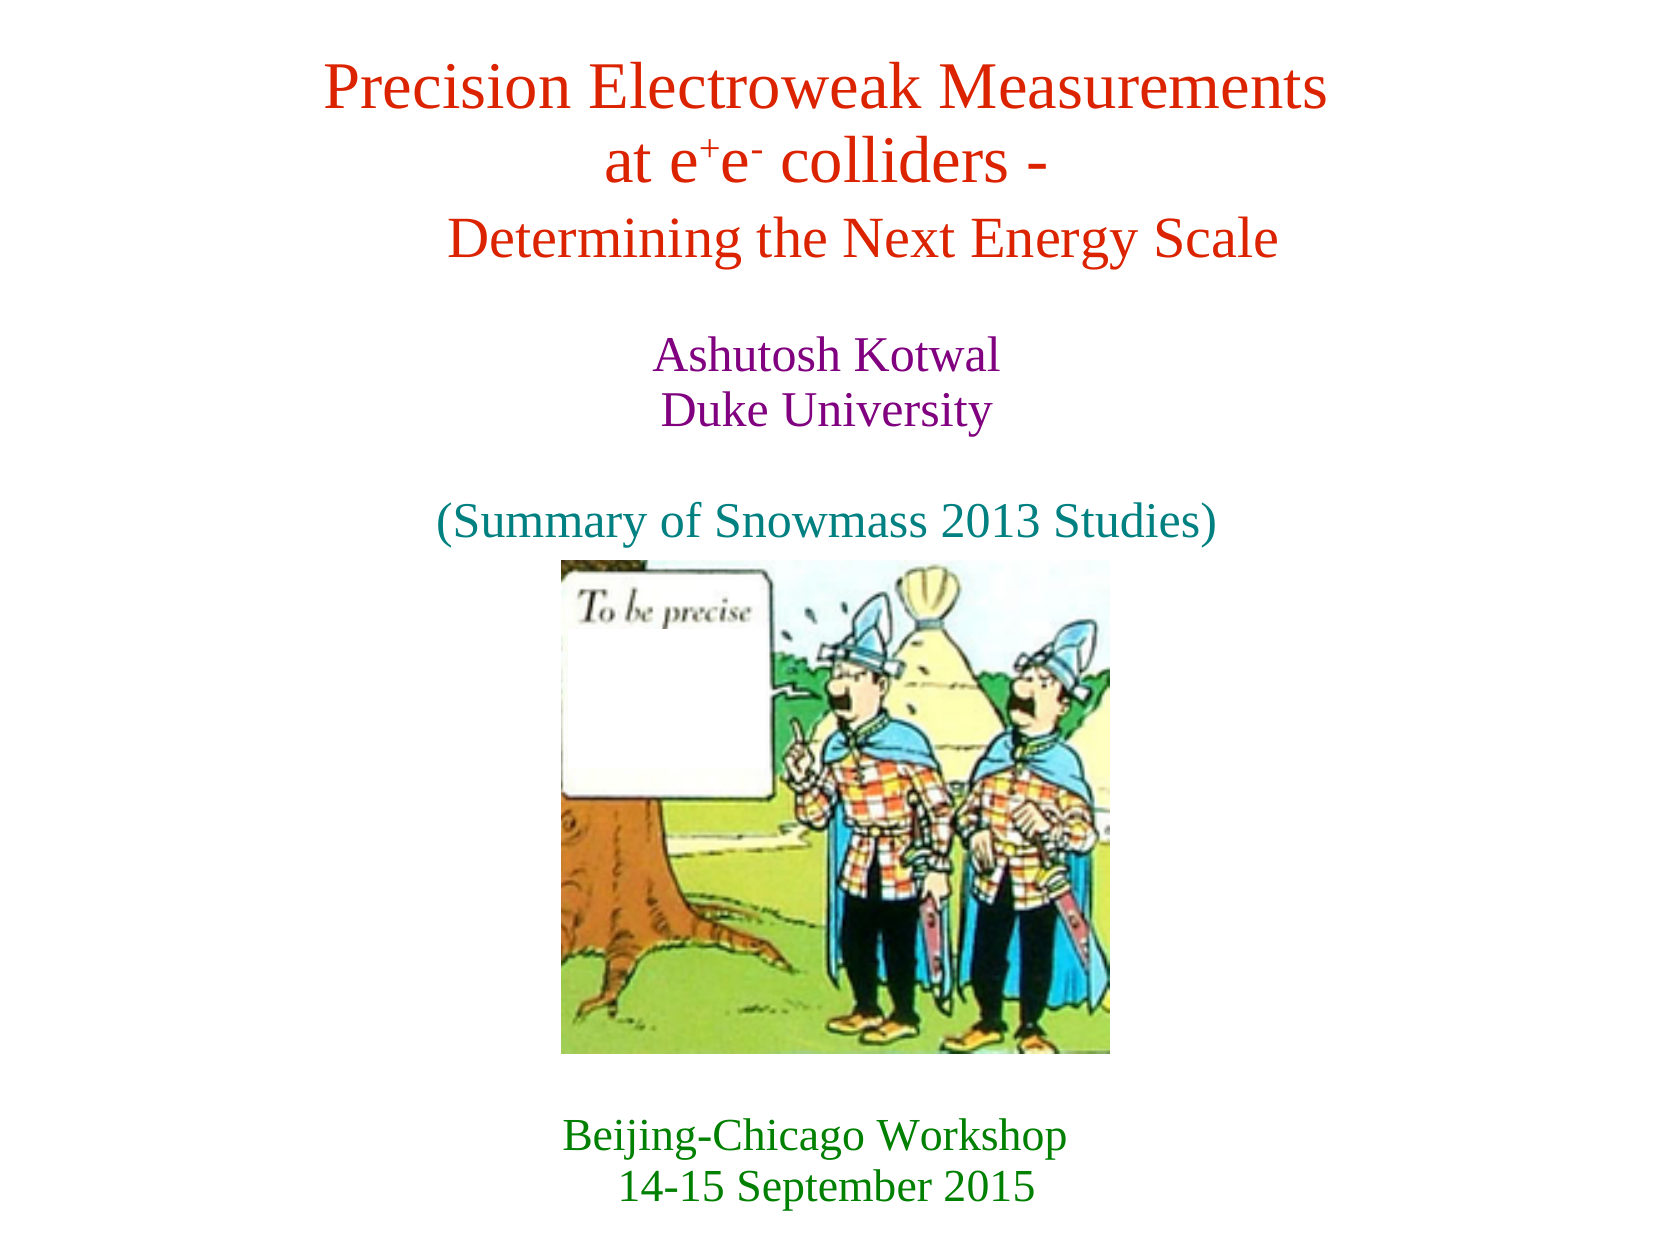

# Precision Electroweak Measurements at e+e- colliders - Determining the Next Energy Scale Ashutosh Kotwal Duke University (Summary of Snowmass 2013 Studies)
Beijing-Chicago Workshop
14-15 September 2015